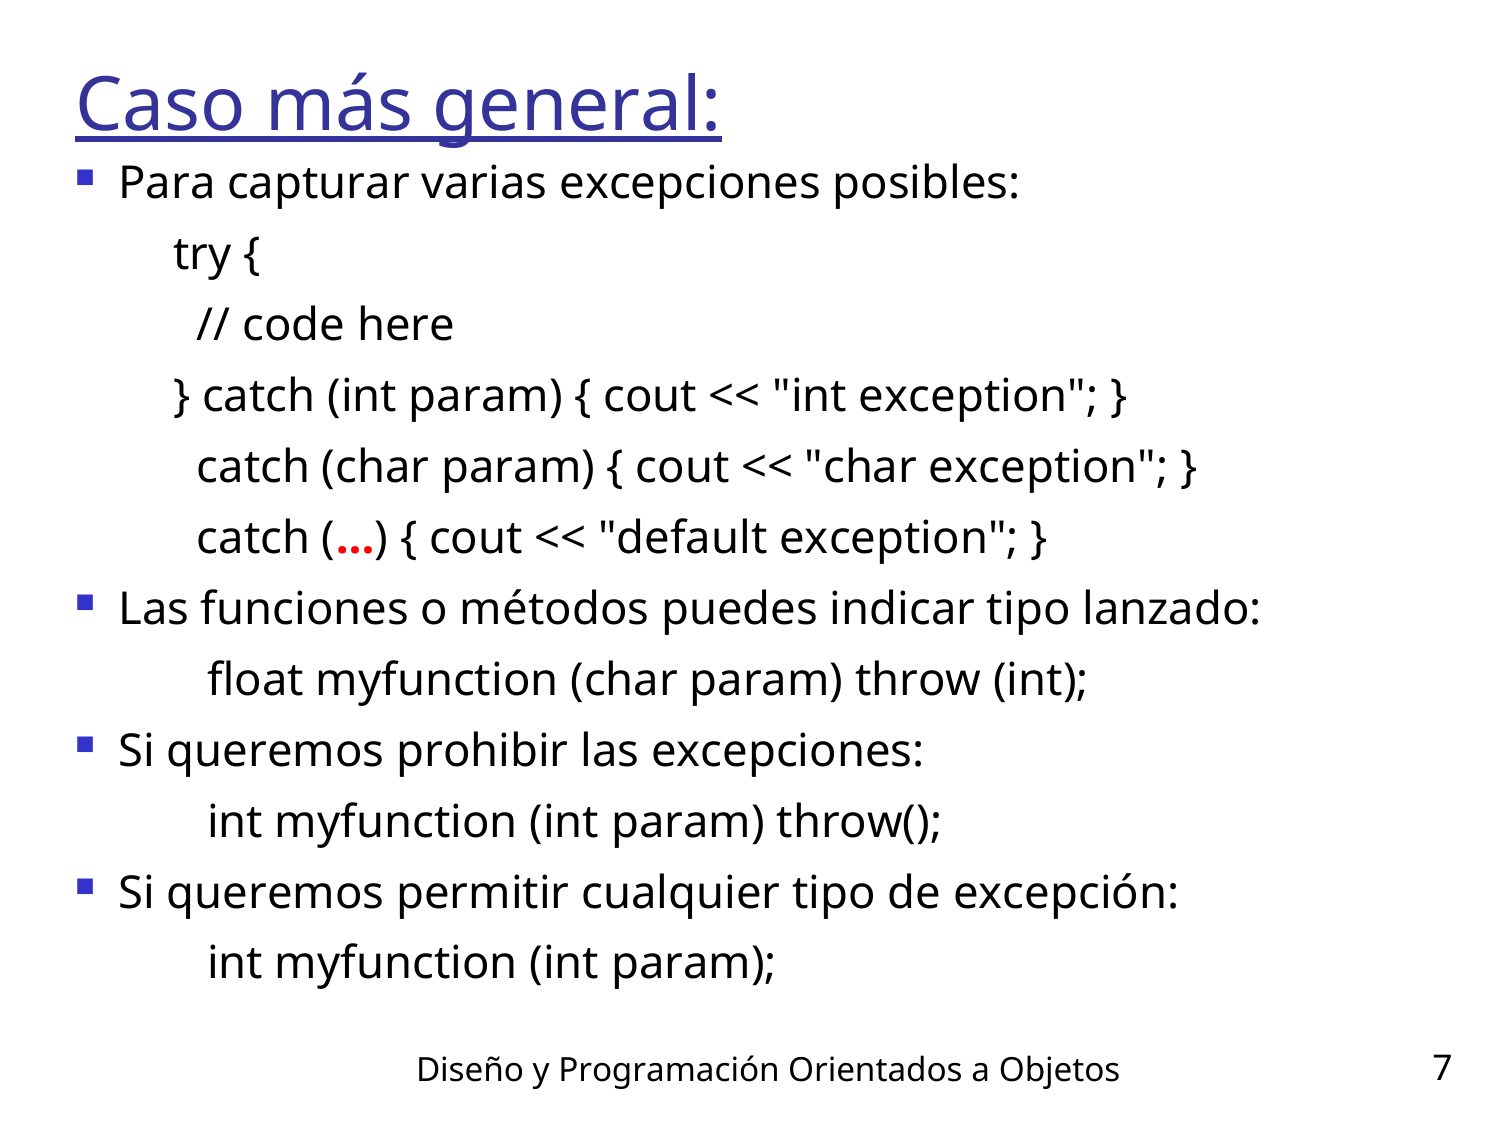

# Caso más general:
Para capturar varias excepciones posibles:
try {
 // code here
} catch (int param) { cout << "int exception"; }
 catch (char param) { cout << "char exception"; }
 catch (...) { cout << "default exception"; }
Las funciones o métodos puedes indicar tipo lanzado:
 			 	 	float myfunction (char param) throw (int);
Si queremos prohibir las excepciones:
 	 			 	int myfunction (int param) throw();
Si queremos permitir cualquier tipo de excepción:
 		 	 	int myfunction (int param);
Diseño y Programación Orientados a Objetos
7